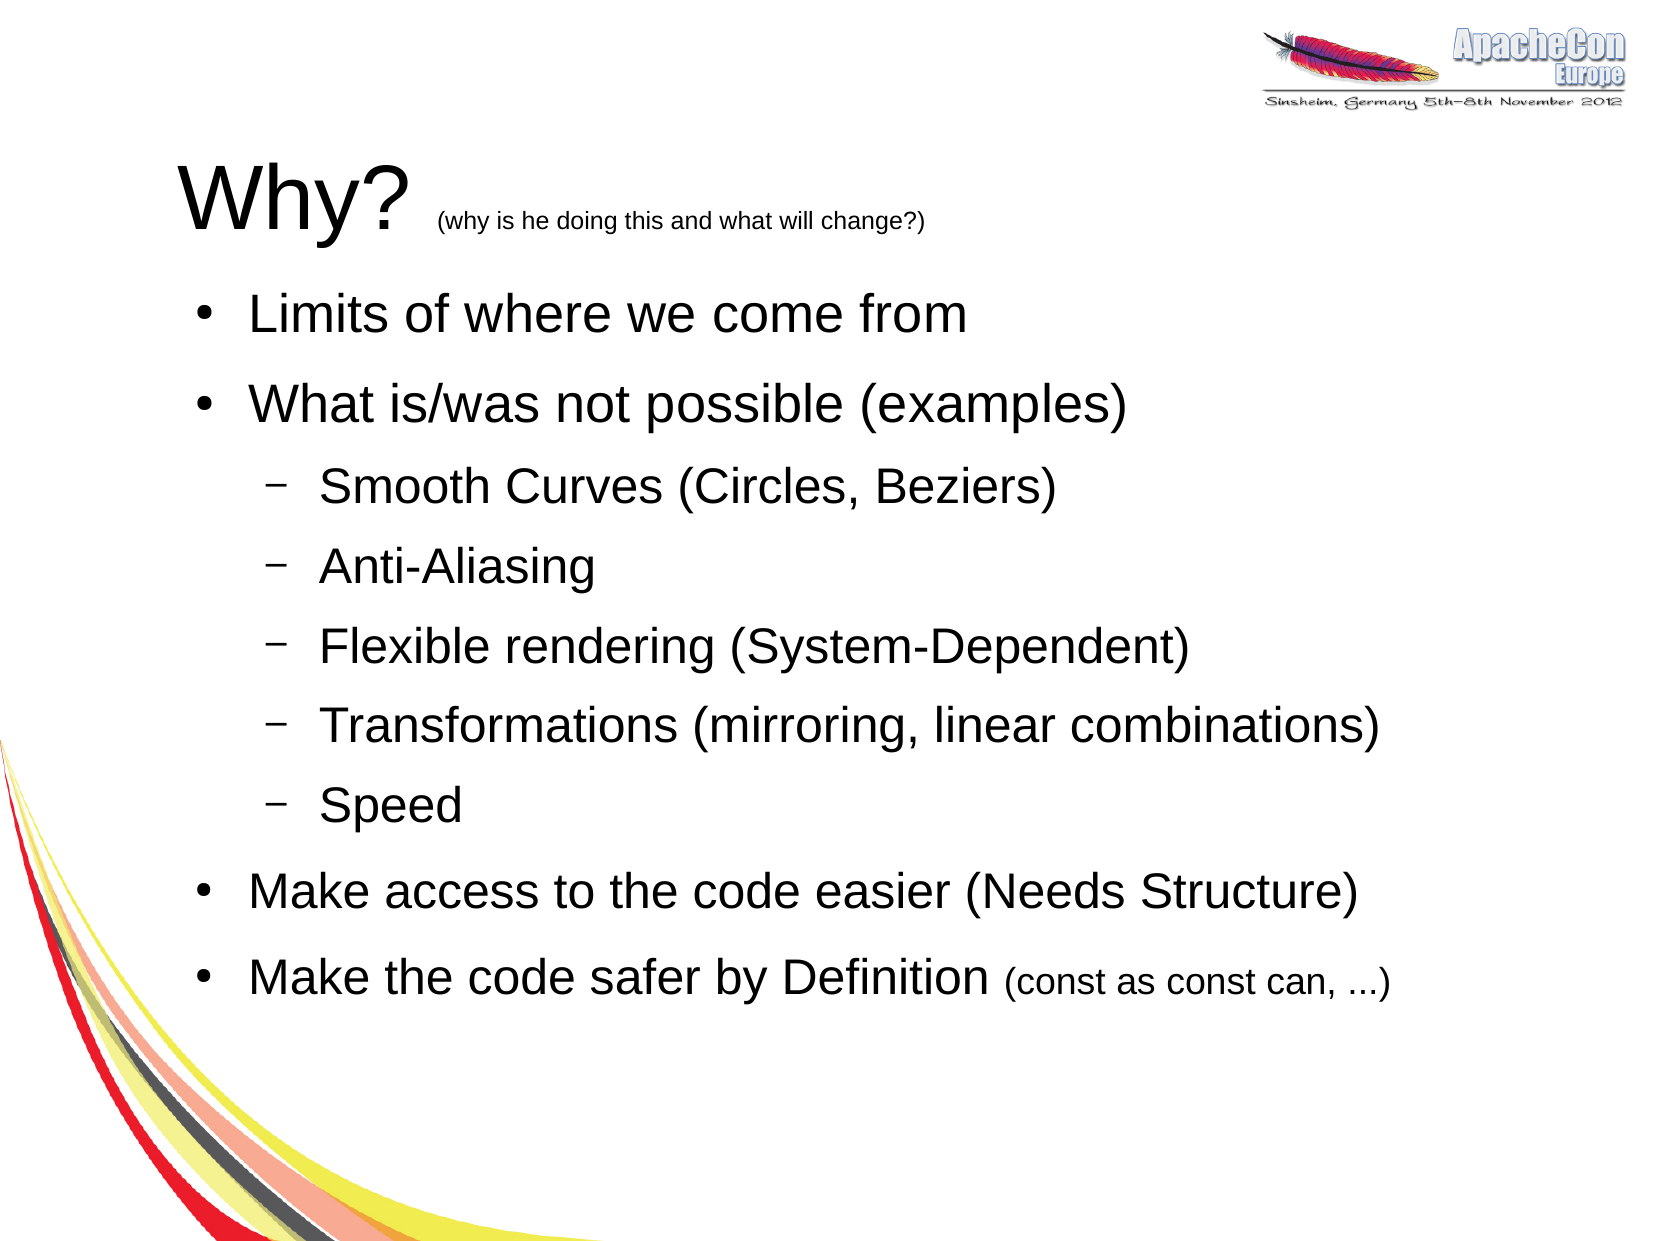

# Why? (why is he doing this and what will change?)
Limits of where we come from
What is/was not possible (examples)
Smooth Curves (Circles, Beziers)
Anti-Aliasing
Flexible rendering (System-Dependent)
Transformations (mirroring, linear combinations)
Speed
Make access to the code easier (Needs Structure)
Make the code safer by Definition (const as const can, ...)